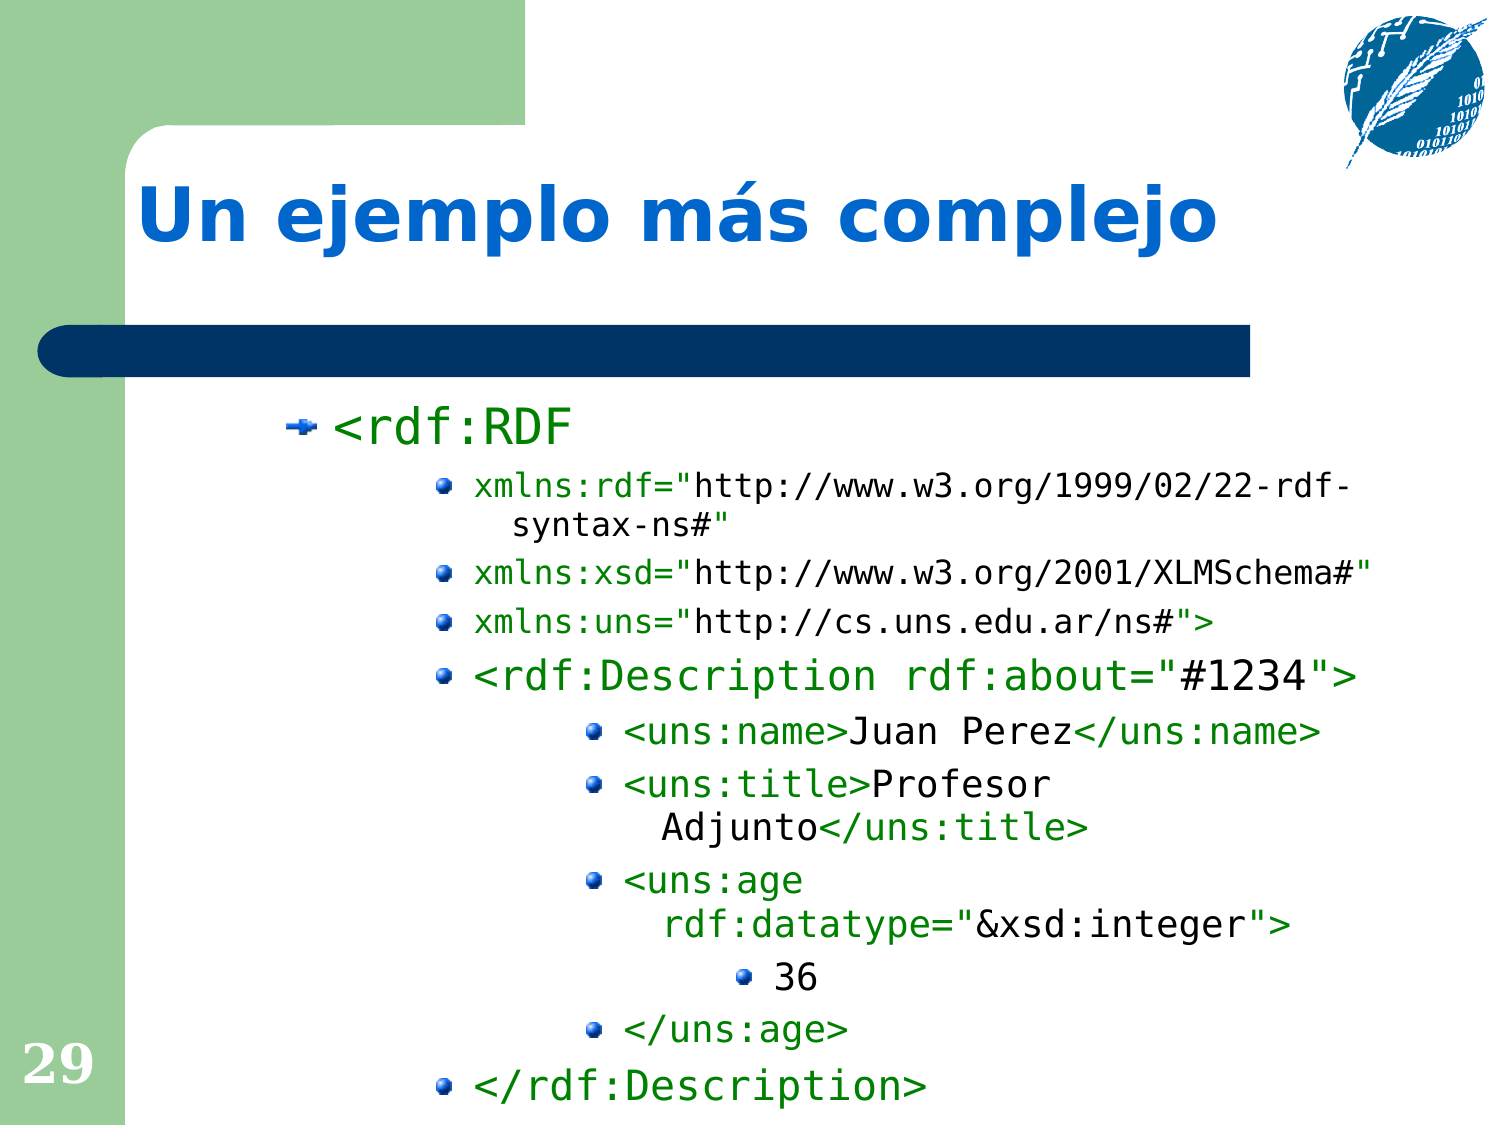

# Un ejemplo más complejo
<rdf:RDF
xmlns:rdf="http://www.w3.org/1999/02/22-rdf-syntax-ns#"
xmlns:xsd="http://www.w3.org/2001/XLMSchema#"
xmlns:uns="http://cs.uns.edu.ar/ns#">
<rdf:Description rdf:about="#1234">
<uns:name>Juan Perez</uns:name>
<uns:title>Profesor Adjunto</uns:title>
<uns:age rdf:datatype="&xsd:integer">
36
</uns:age>
</rdf:Description>
29